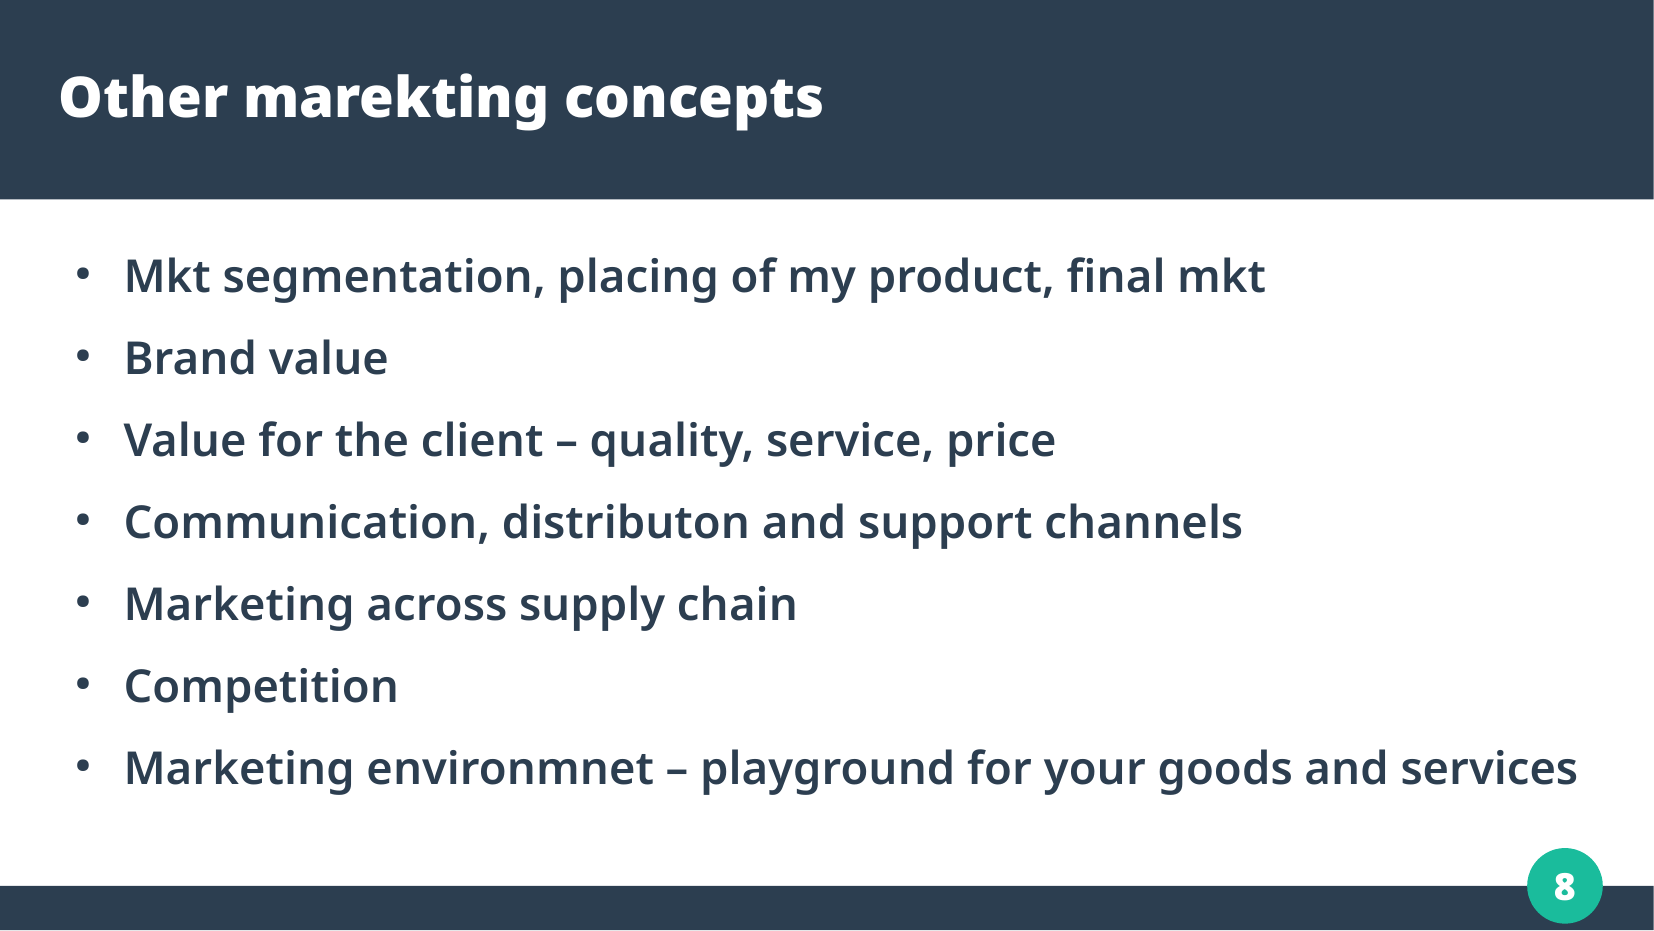

# Other marekting concepts
Mkt segmentation, placing of my product, final mkt
Brand value
Value for the client – quality, service, price
Communication, distributon and support channels
Marketing across supply chain
Competition
Marketing environmnet – playground for your goods and services